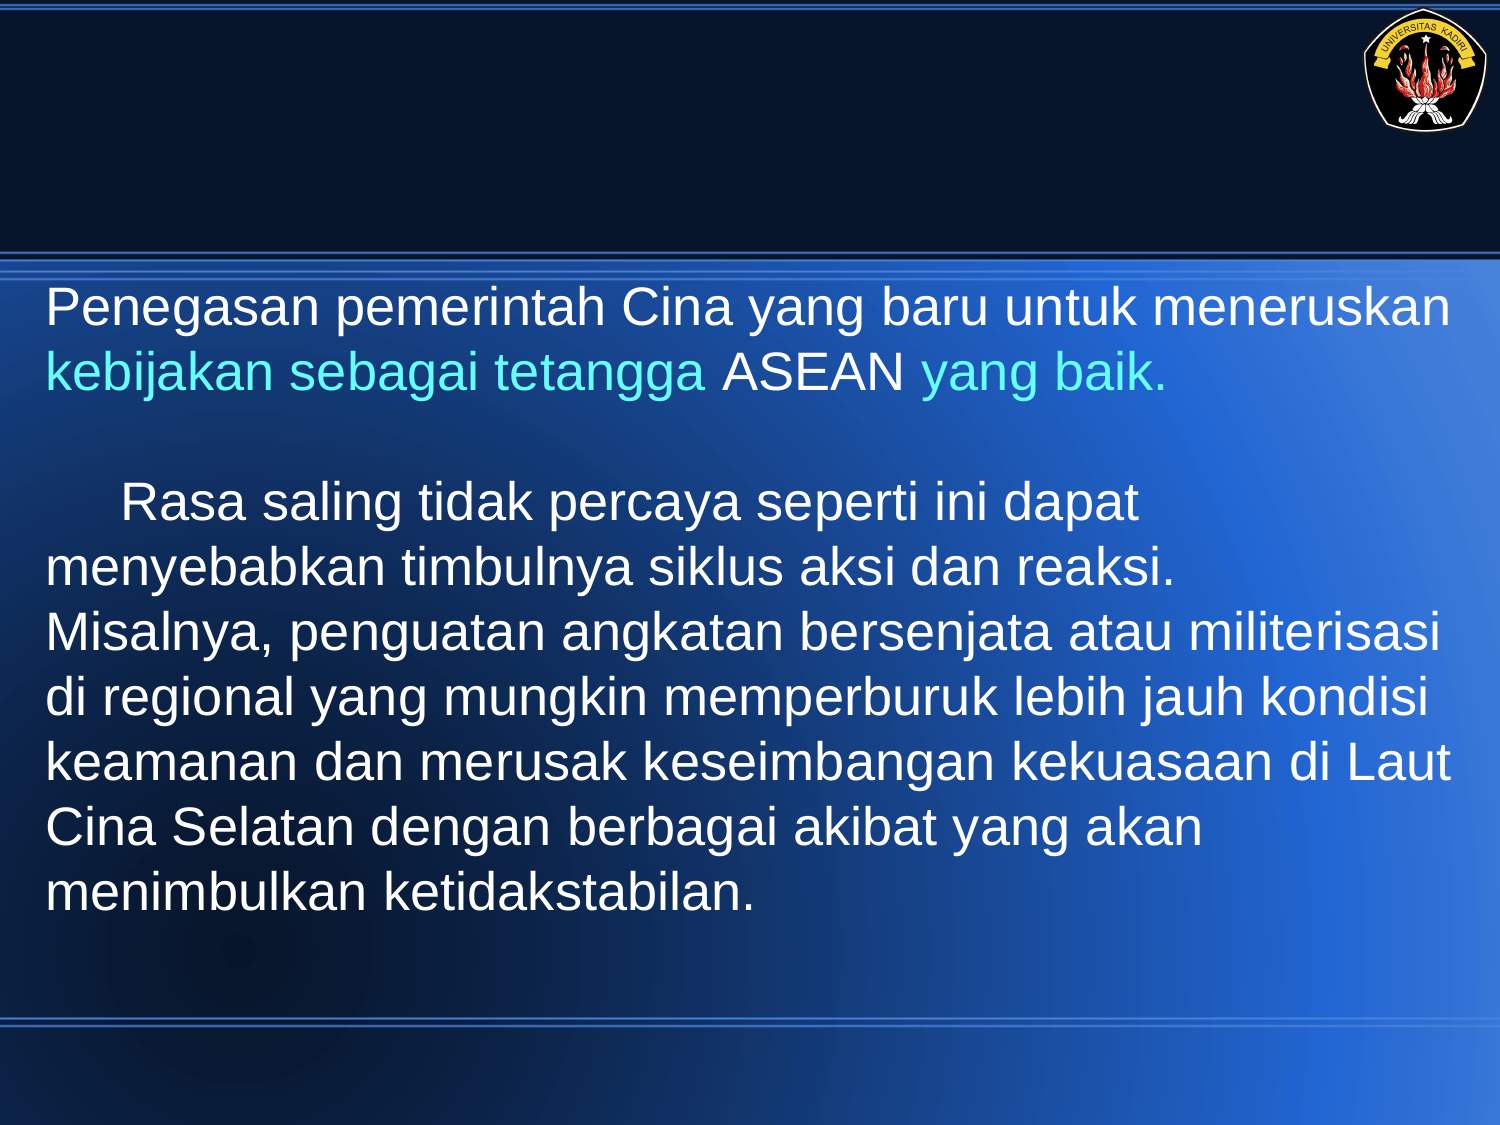

Penegasan pemerintah Cina yang baru untuk meneruskan kebijakan sebagai tetangga ASEAN yang baik.
	Rasa saling tidak percaya seperti ini dapat menyebabkan timbulnya siklus aksi dan reaksi.
Misalnya, penguatan angkatan bersenjata atau militerisasi di regional yang mungkin memperburuk lebih jauh kondisi keamanan dan merusak keseimbangan kekuasaan di Laut Cina Selatan dengan berbagai akibat yang akan menimbulkan ketidakstabilan.